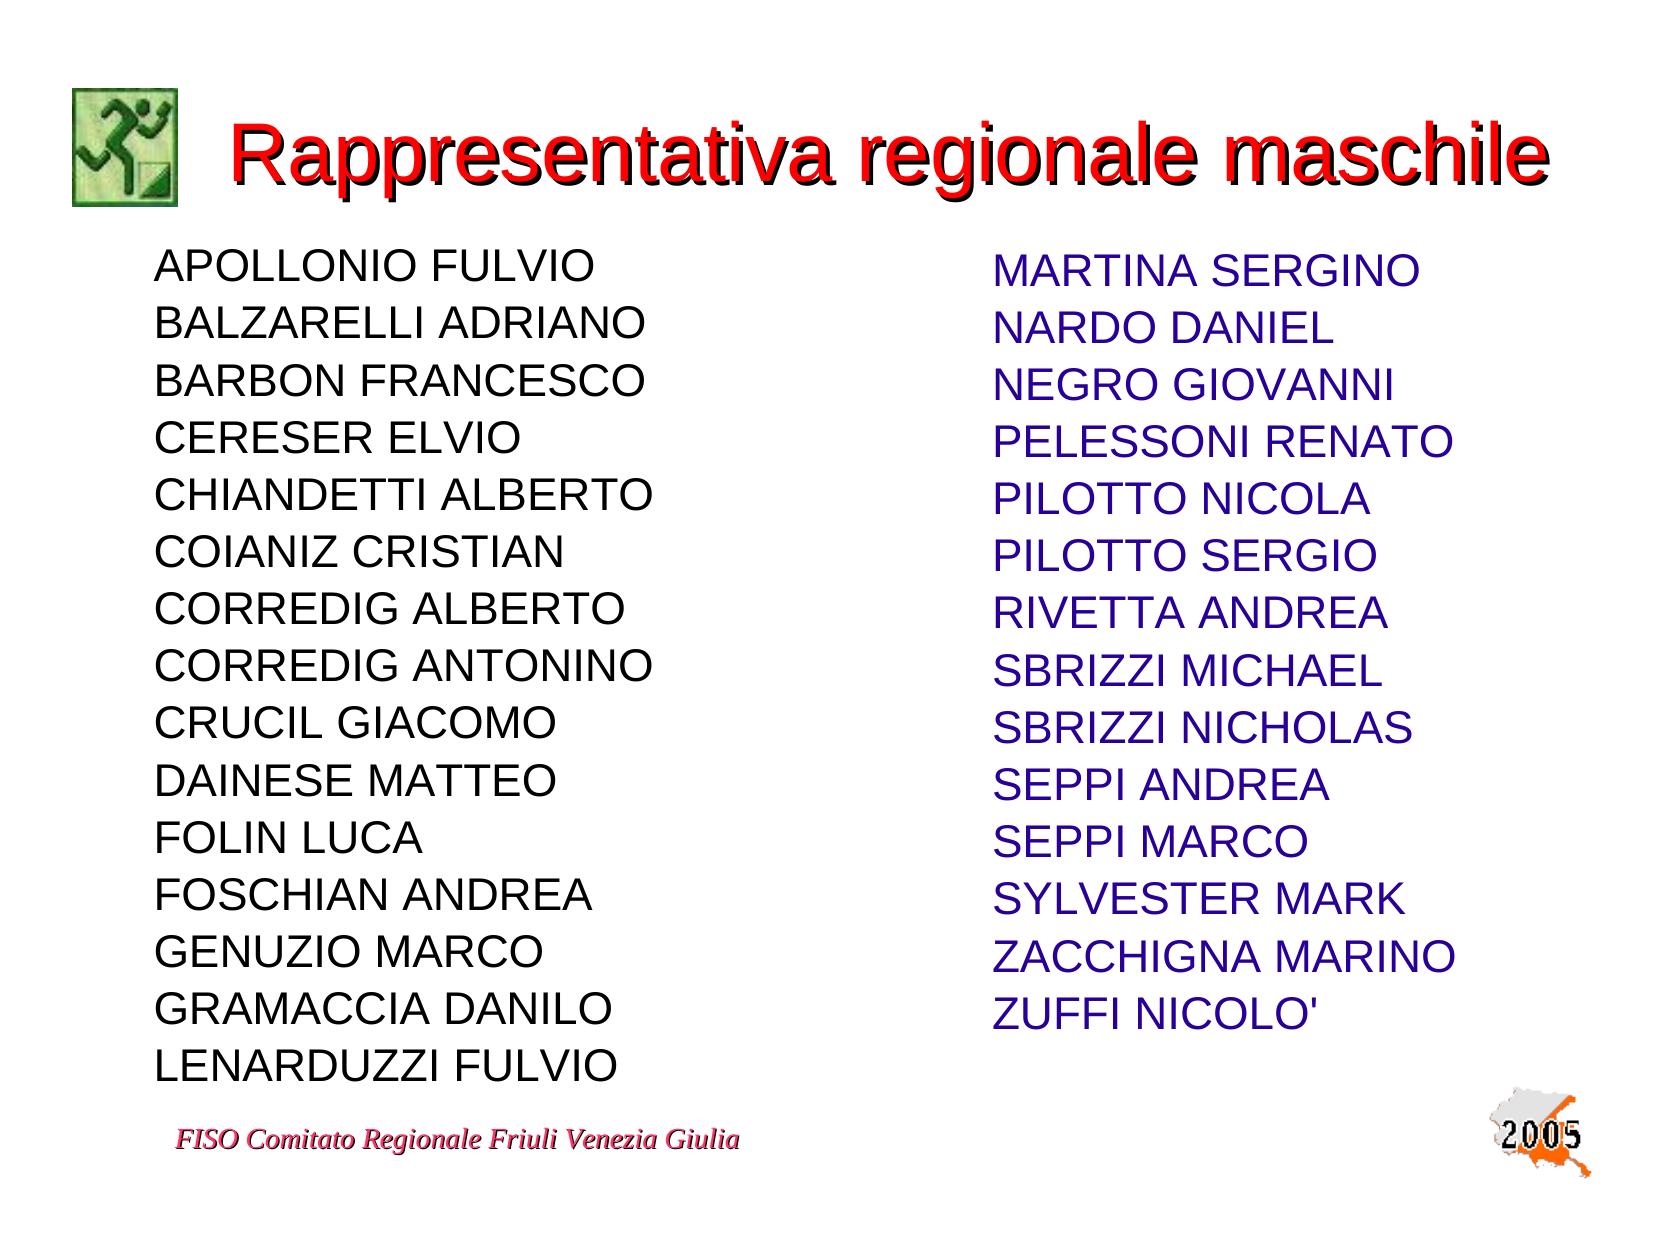

# Rappresentativa regionale maschile
APOLLONIO FULVIO
BALZARELLI ADRIANO
BARBON FRANCESCO
CERESER ELVIO
CHIANDETTI ALBERTO
COIANIZ CRISTIAN
CORREDIG ALBERTO
CORREDIG ANTONINO
CRUCIL GIACOMO
DAINESE MATTEO
FOLIN LUCA
FOSCHIAN ANDREA
GENUZIO MARCO
GRAMACCIA DANILO
LENARDUZZI FULVIO
MARTINA SERGINO
NARDO DANIEL
NEGRO GIOVANNI
PELESSONI RENATO
PILOTTO NICOLA
PILOTTO SERGIO
RIVETTA ANDREA
SBRIZZI MICHAEL
SBRIZZI NICHOLAS
SEPPI ANDREA
SEPPI MARCO
SYLVESTER MARK
ZACCHIGNA MARINO
ZUFFI NICOLO'